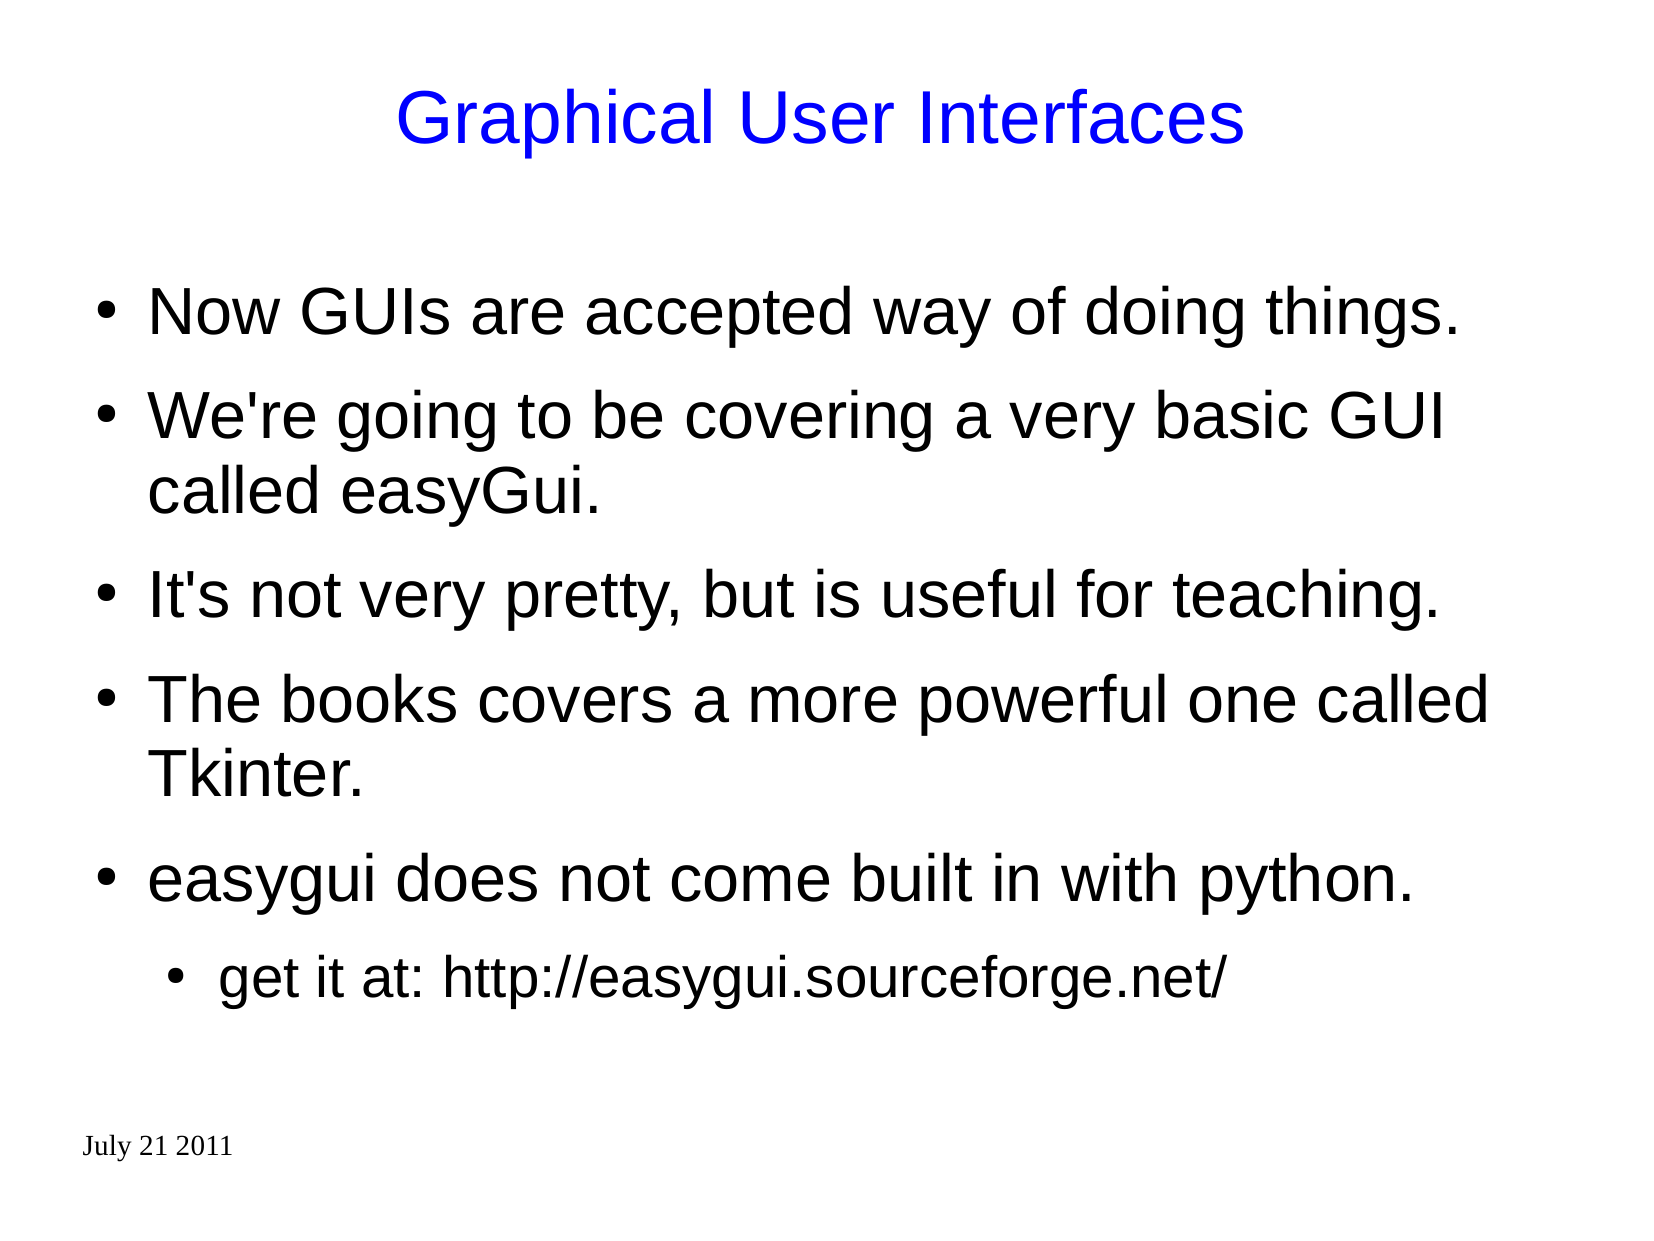

# Graphical User Interfaces
Now GUIs are accepted way of doing things.
We're going to be covering a very basic GUI called easyGui.
It's not very pretty, but is useful for teaching.
The books covers a more powerful one called Tkinter.
easygui does not come built in with python.
get it at: http://easygui.sourceforge.net/
July 21 2011